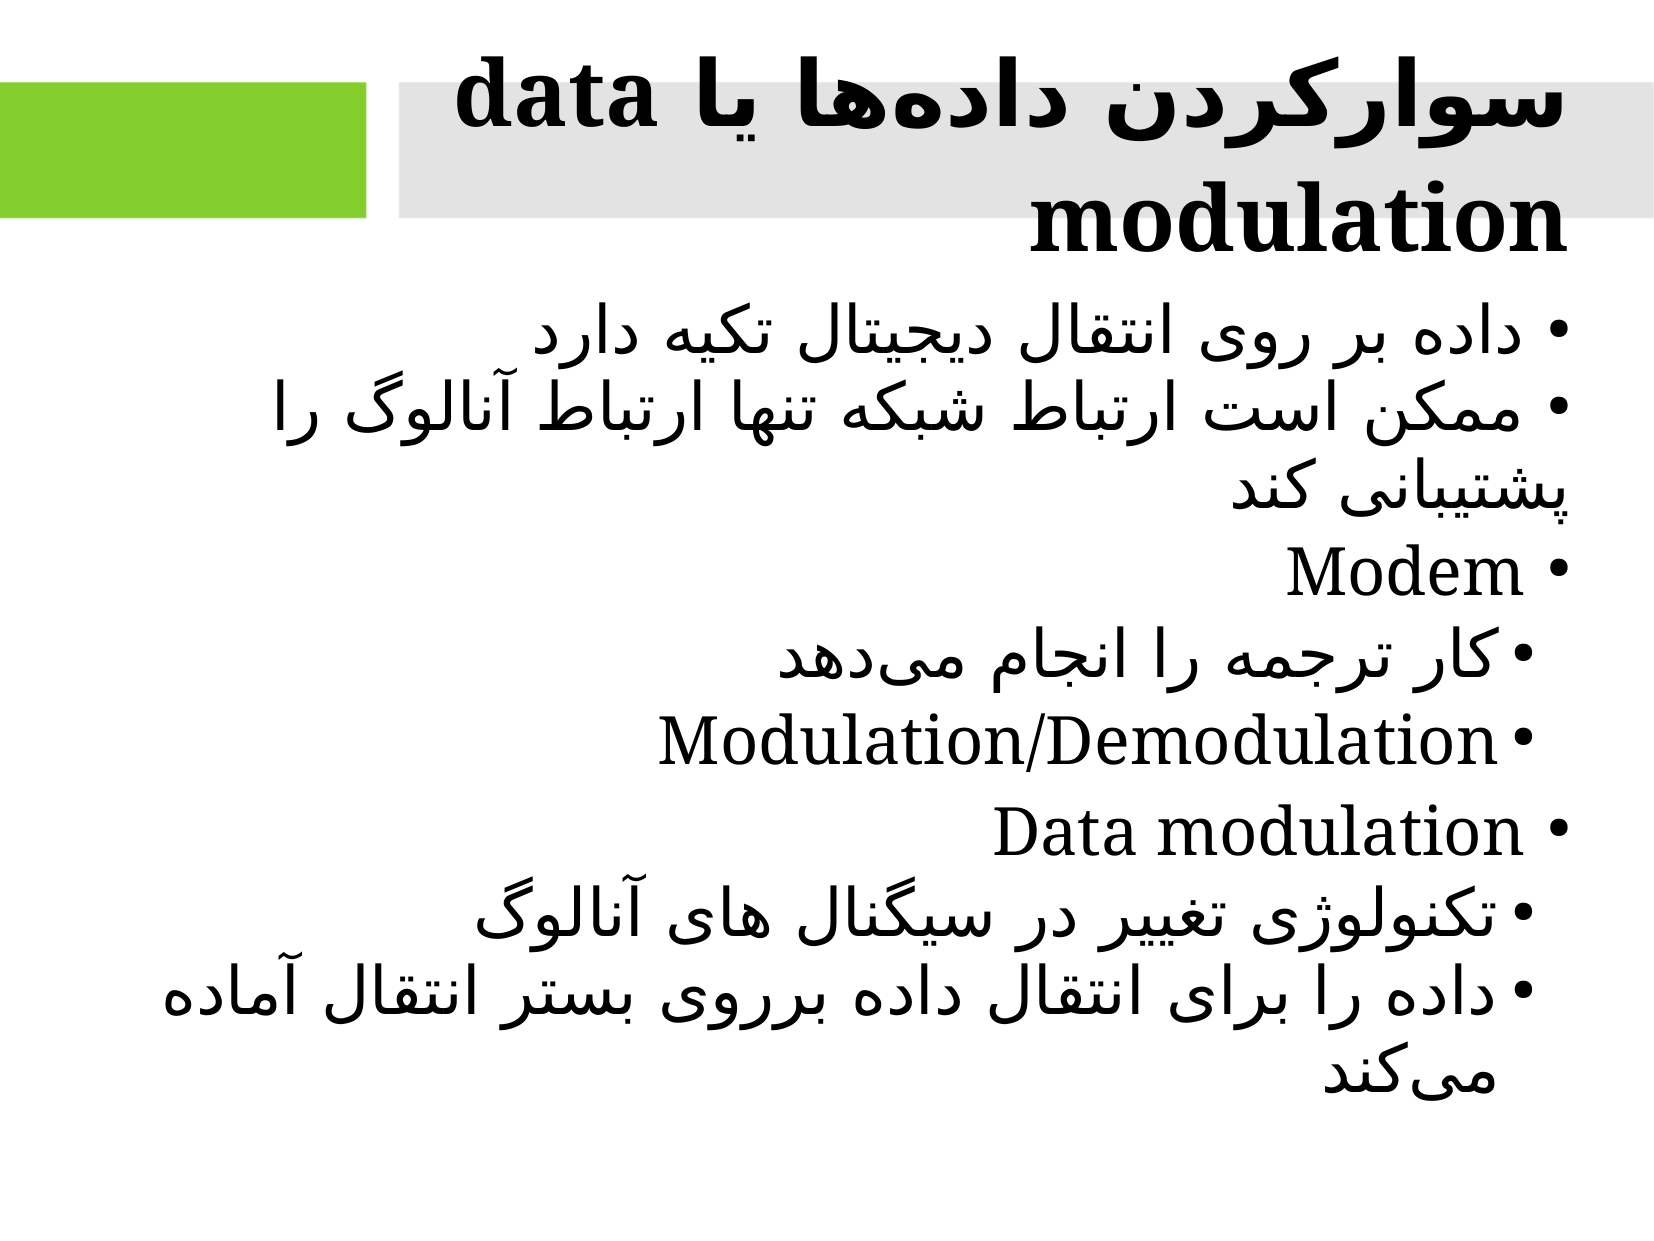

# سوارکردن داده‌ها یا data modulation
 داده بر روی انتقال دیجیتال تکیه دارد
 ممکن است ارتباط شبکه تنها ارتباط آنالوگ را پشتیبانی کند
 Modem
کار ترجمه را انجام می‌دهد
Modulation/Demodulation
 Data modulation
تکنولوژی تغییر در سیگنال های آنالوگ
داده را برای انتقال داده برروی بستر انتقال آماده می‌کند